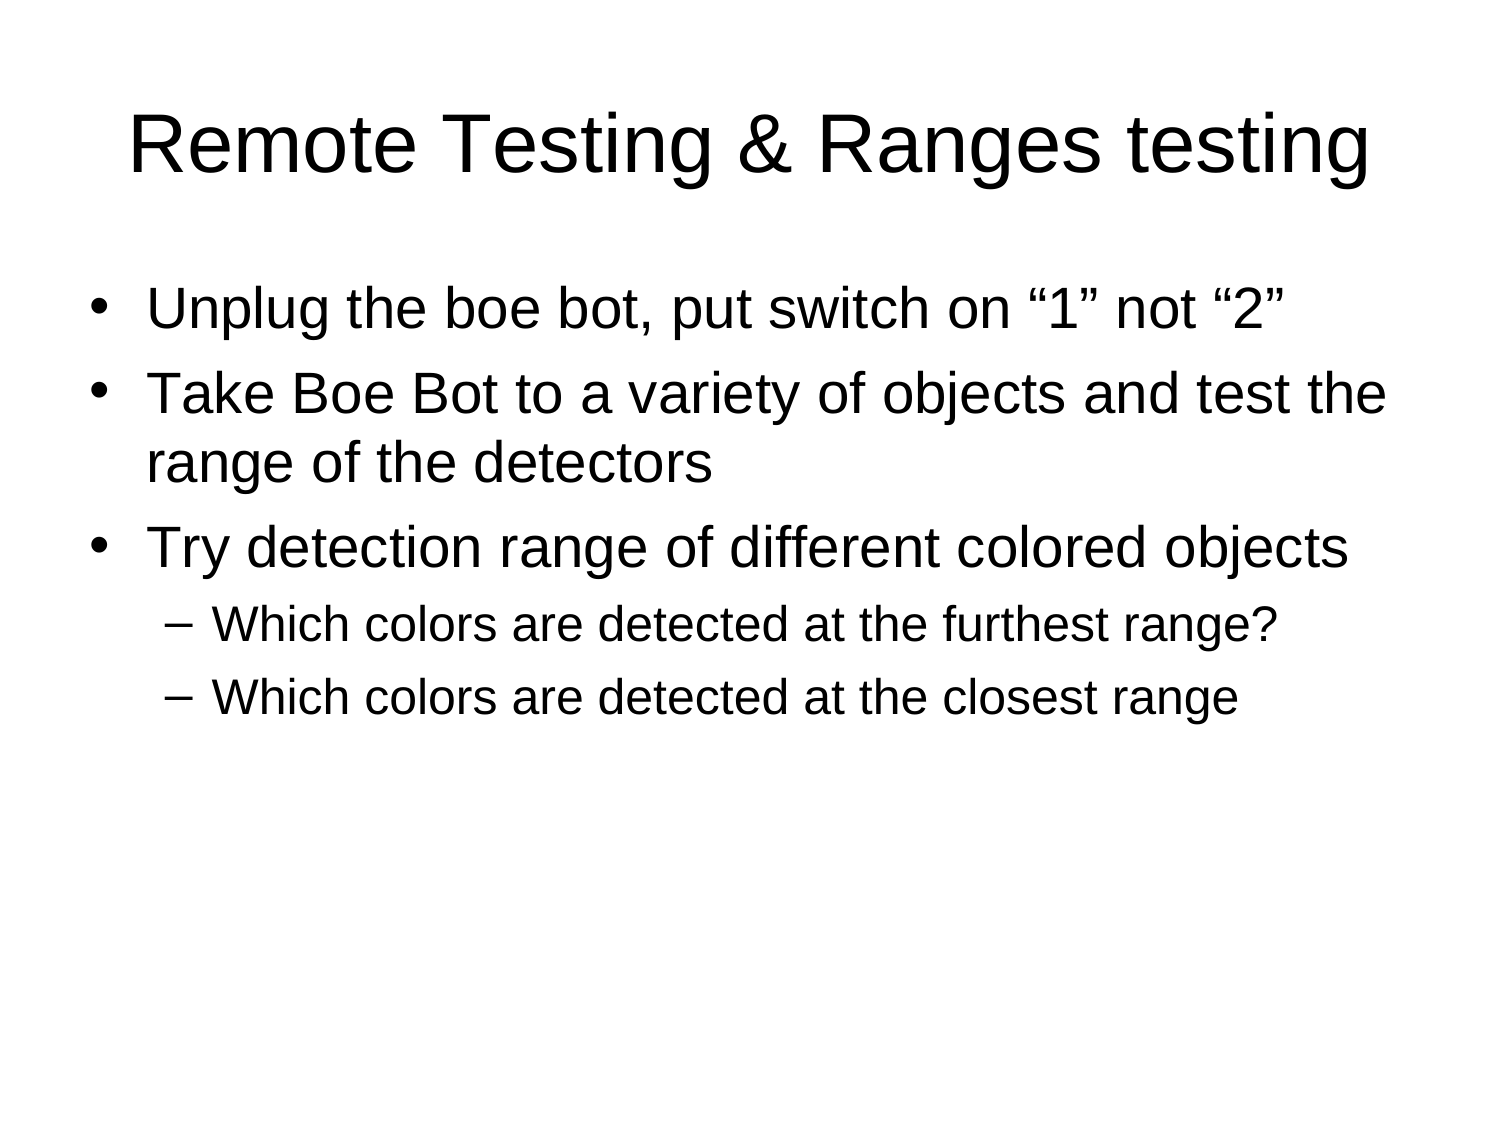

# Remote Testing & Ranges testing
Unplug the boe bot, put switch on “1” not “2”
Take Boe Bot to a variety of objects and test the range of the detectors
Try detection range of different colored objects
Which colors are detected at the furthest range?
Which colors are detected at the closest range